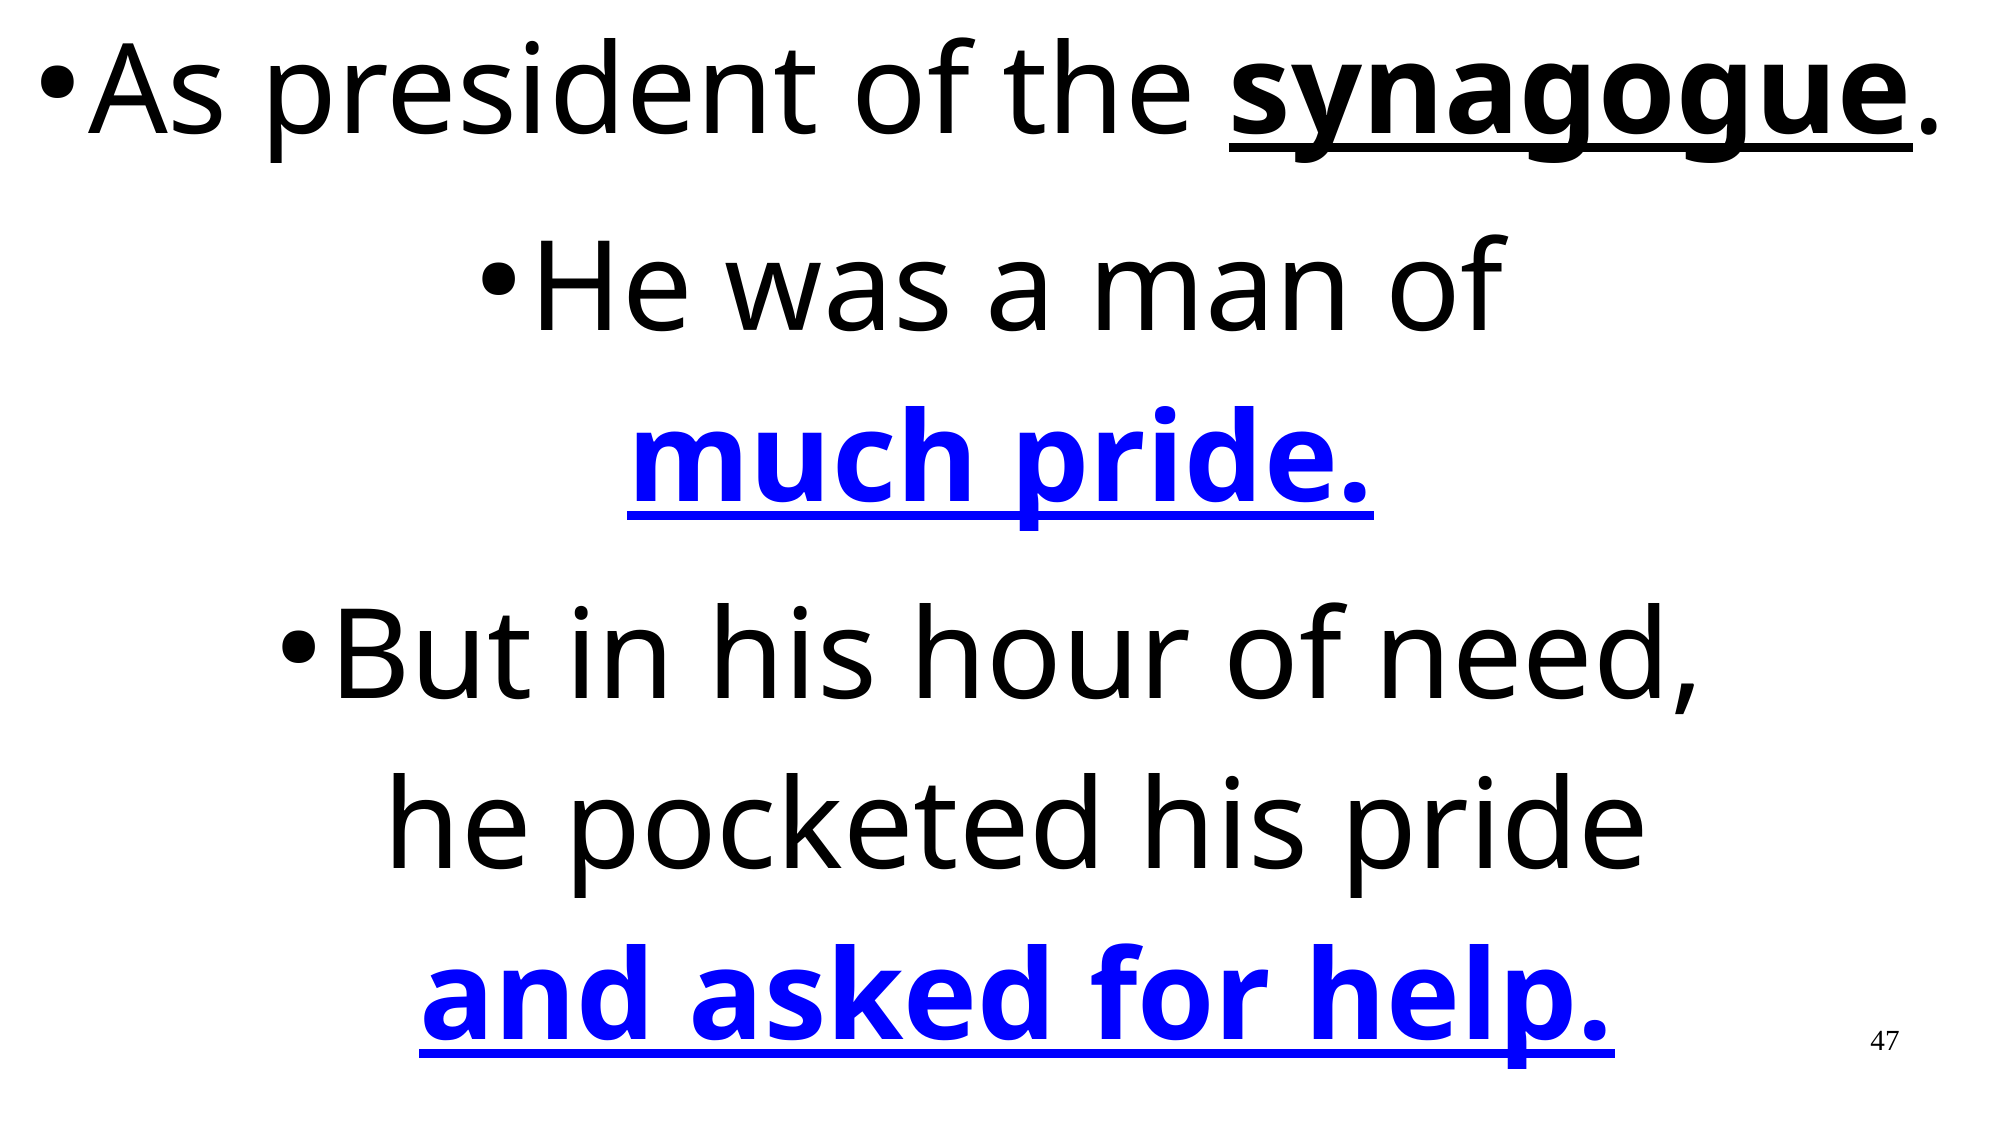

# As president of the synagogue.
He was a man of
much pride.
But in his hour of need,
he pocketed his pride
and asked for help.
47